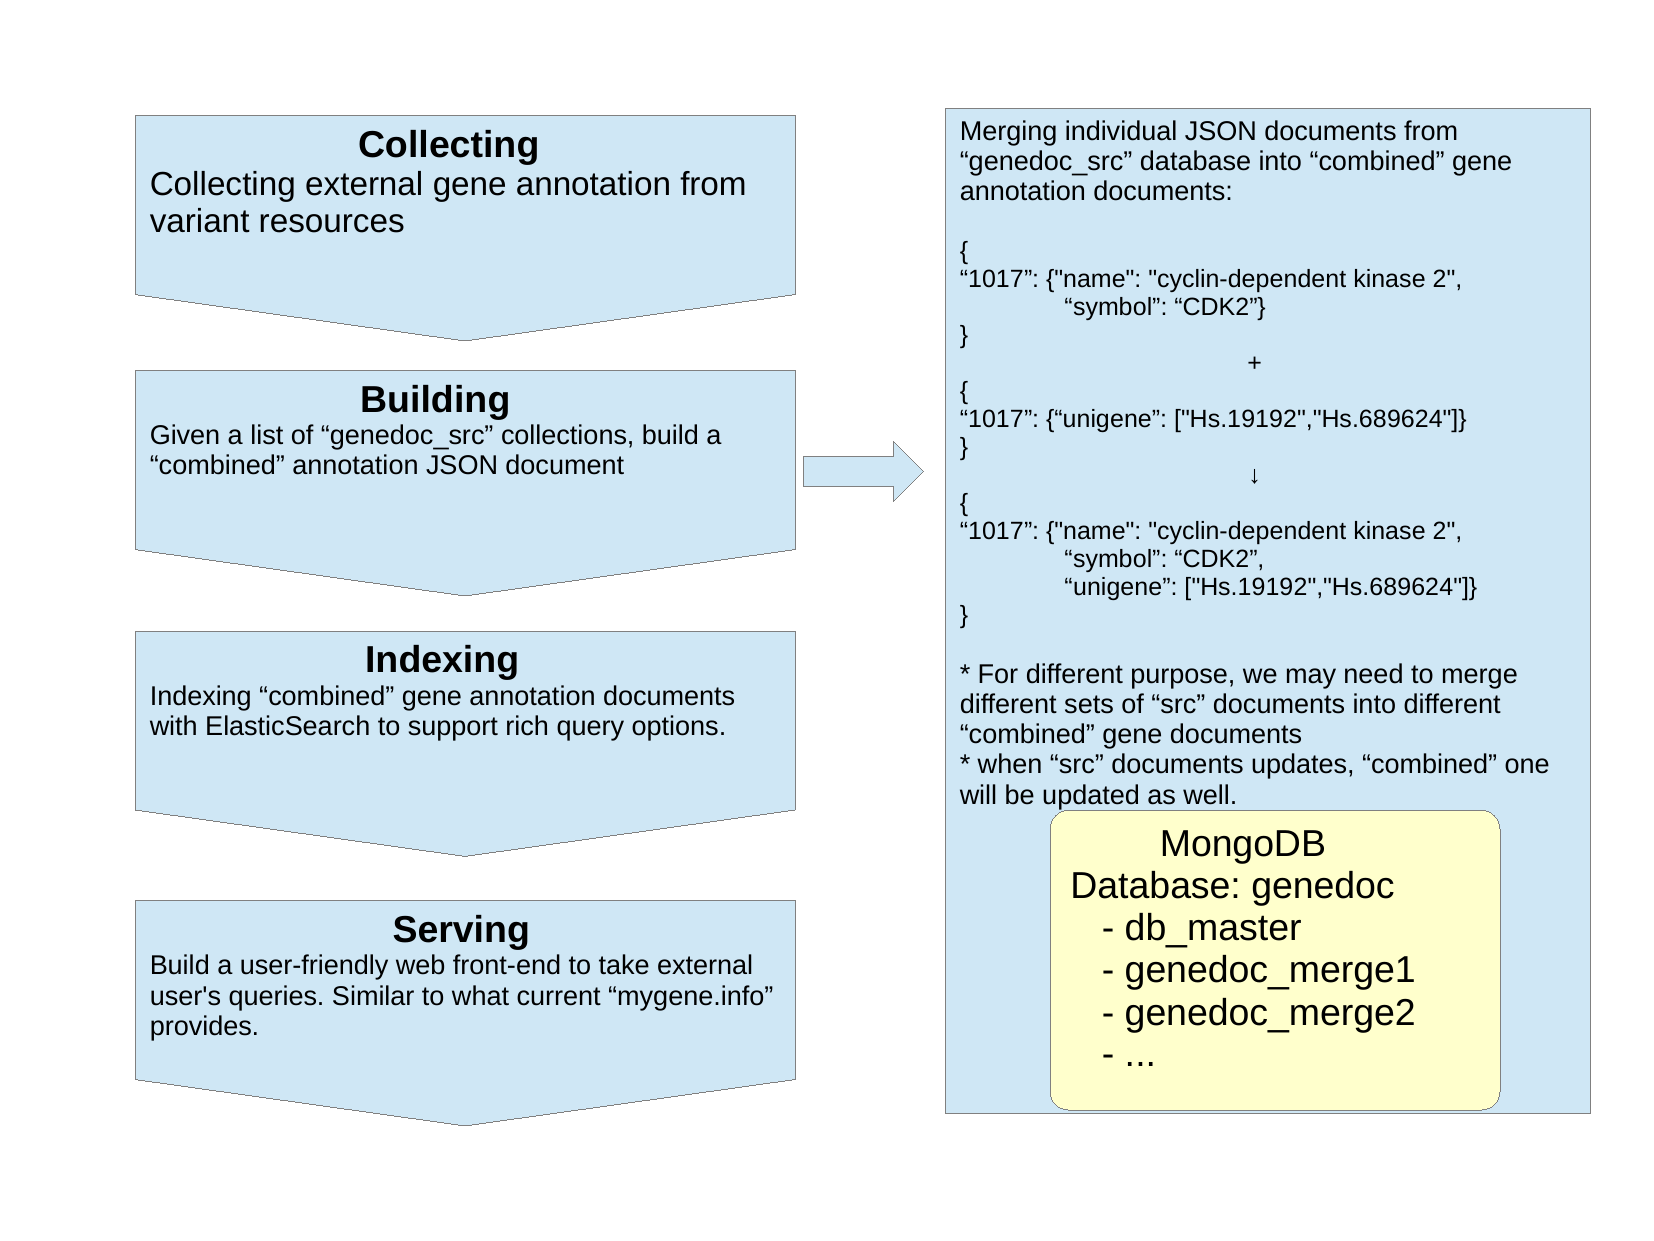

Merging individual JSON documents from “genedoc_src” database into “combined” gene annotation documents:
{
“1017”: {"name": "cyclin-dependent kinase 2",
 “symbol”: “CDK2”}
}
+
{
“1017”: {“unigene”: ["Hs.19192","Hs.689624"]}
}
↓
{
“1017”: {"name": "cyclin-dependent kinase 2",
 “symbol”: “CDK2”,
 “unigene”: ["Hs.19192","Hs.689624"]}
}
* For different purpose, we may need to merge different sets of “src” documents into different “combined” gene documents
* when “src” documents updates, “combined” one will be updated as well.
Collecting
Collecting external gene annotation from variant resources
Building
Given a list of “genedoc_src” collections, build a “combined” annotation JSON document
Indexing
Indexing “combined” gene annotation documents with ElasticSearch to support rich query options.
MongoDB
Database: genedoc
 - db_master
 - genedoc_merge1
 - genedoc_merge2
 - ...
Serving
Build a user-friendly web front-end to take external user's queries. Similar to what current “mygene.info” provides.